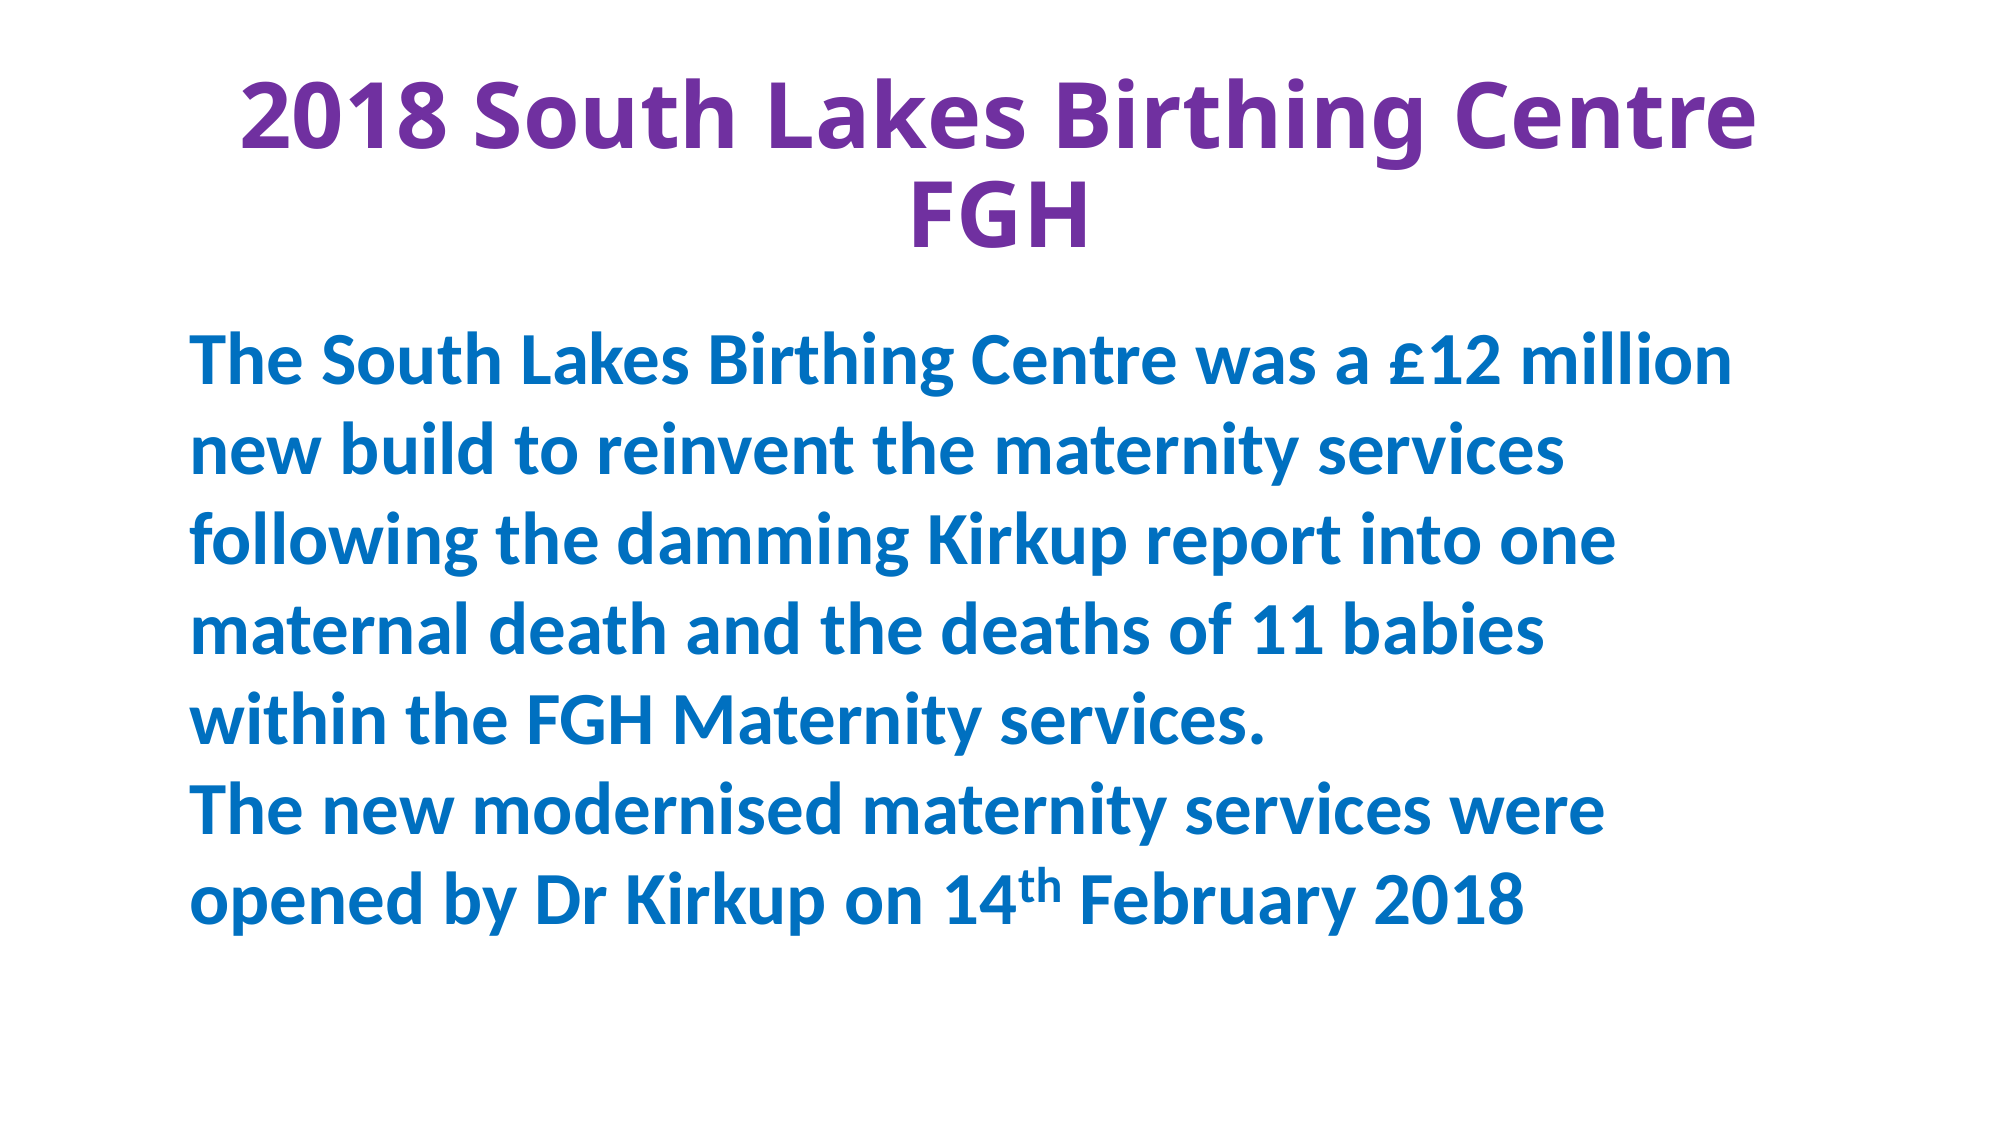

# 2018 South Lakes Birthing Centre FGH
The South Lakes Birthing Centre was a £12 million new build to reinvent the maternity services following the damming Kirkup report into one maternal death and the deaths of 11 babies within the FGH Maternity services.
The new modernised maternity services were opened by Dr Kirkup on 14th February 2018